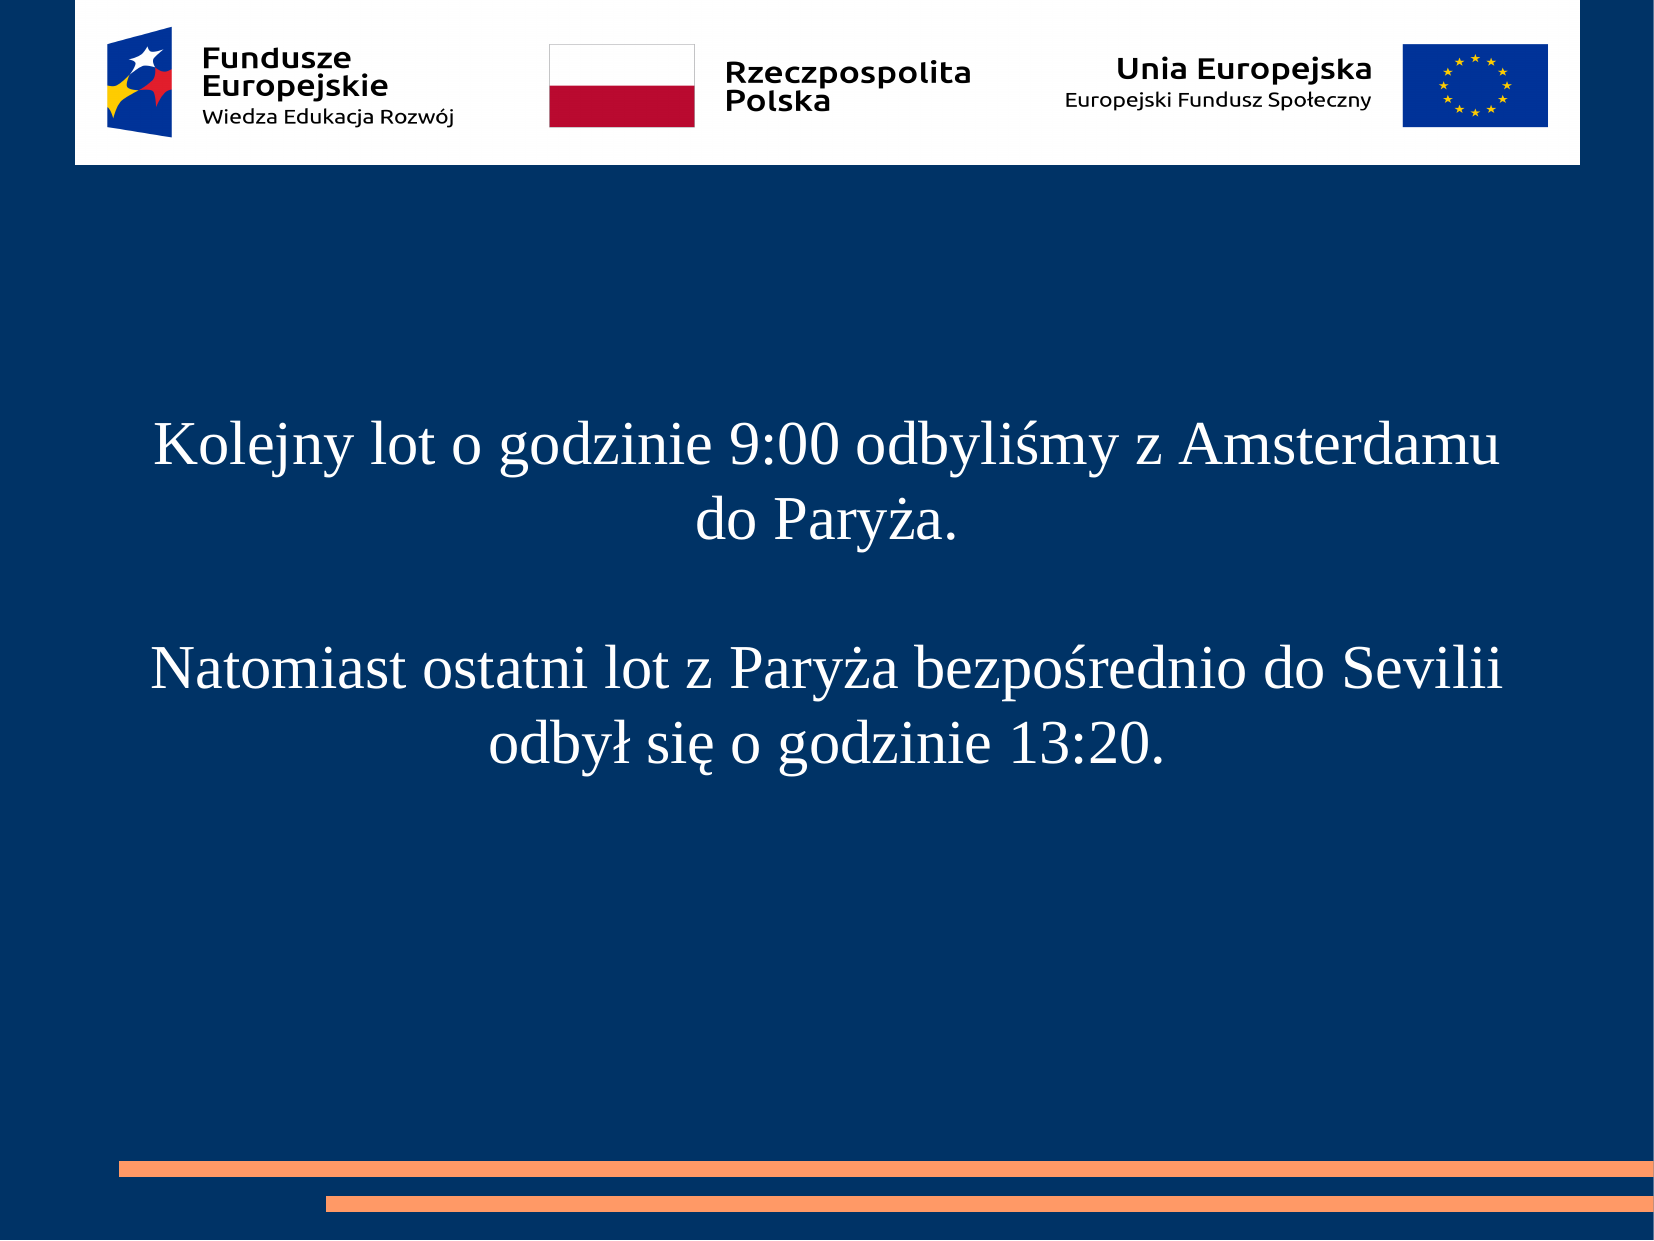

# Kolejny lot o godzinie 9:00 odbyliśmy z Amsterdamu do Paryża.
Natomiast ostatni lot z Paryża bezpośrednio do Sevilii odbył się o godzinie 13:20.